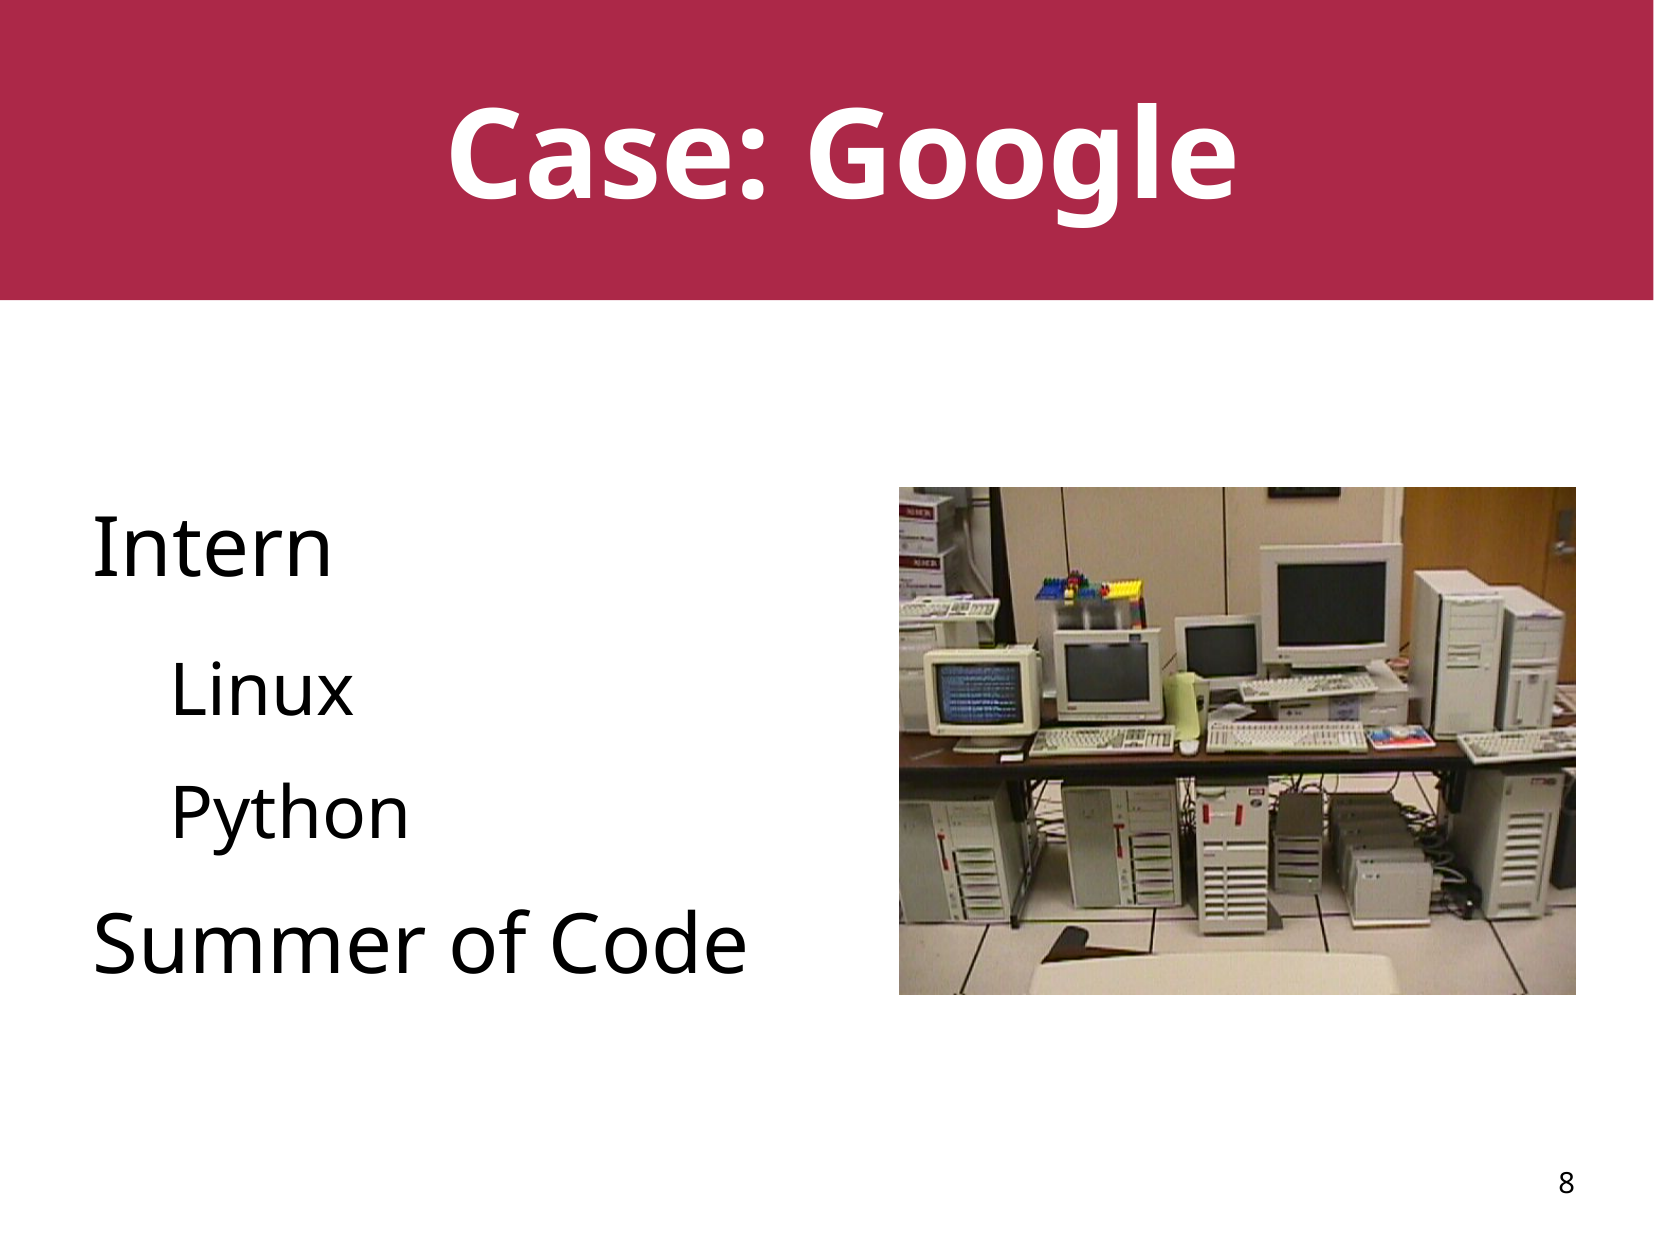

# Case: Google
Intern
Linux
Python
Summer of Code
8